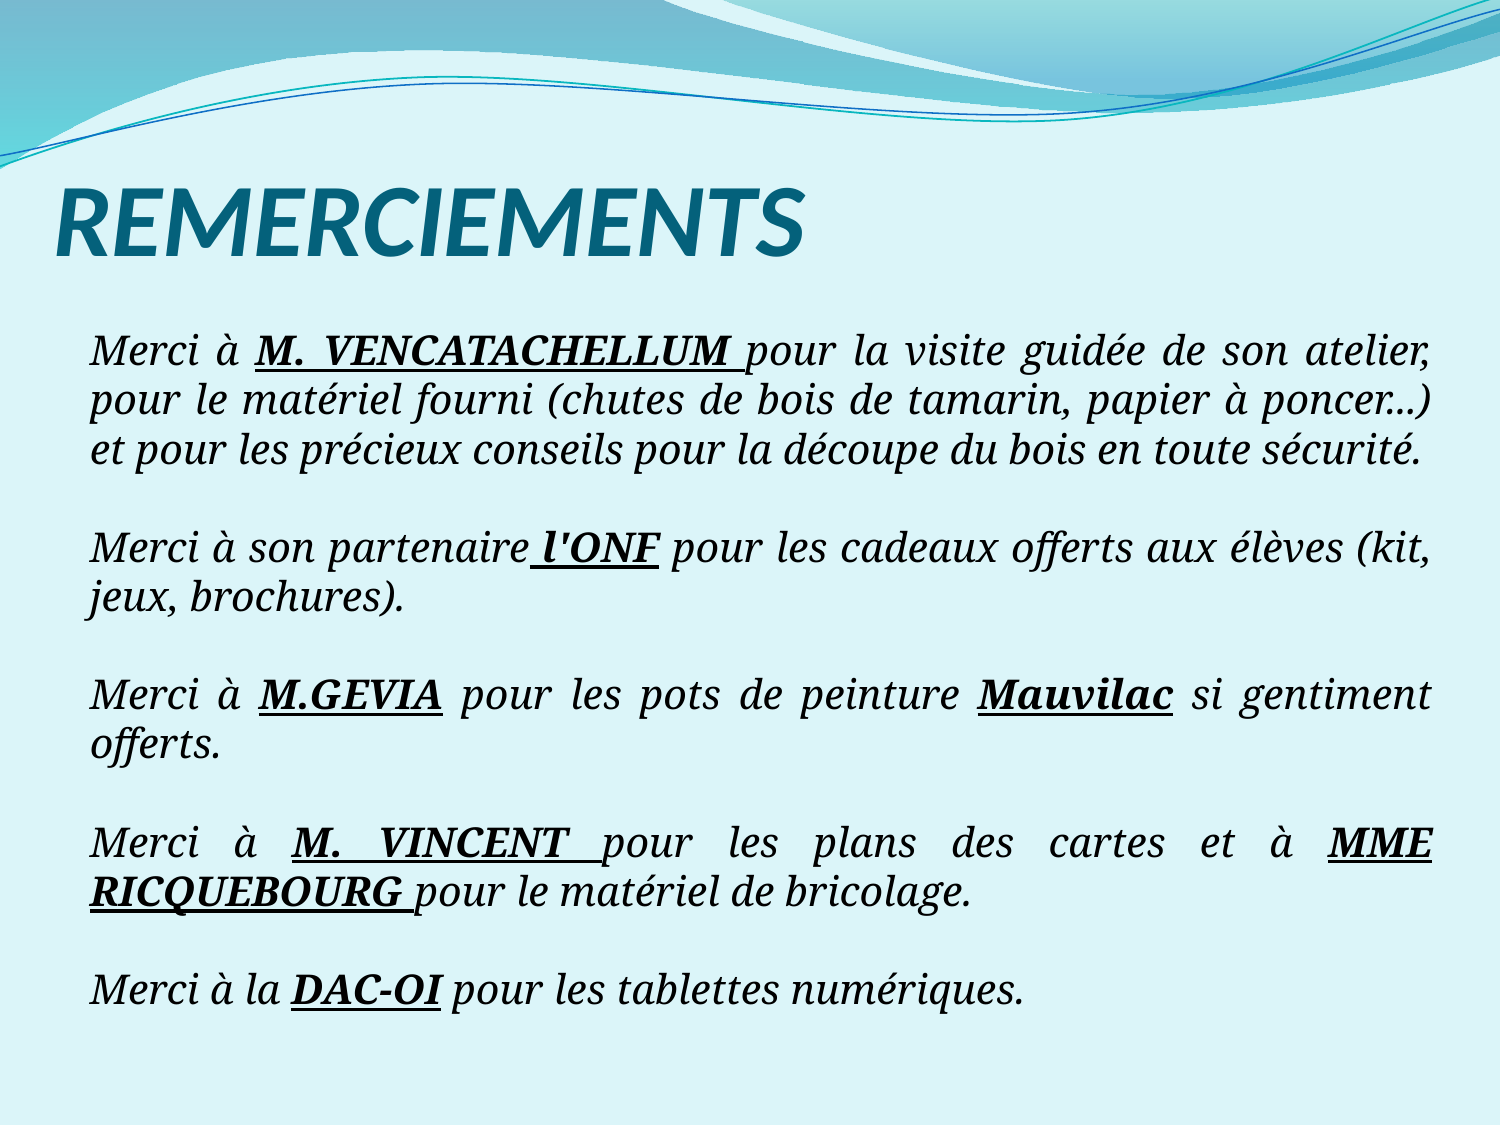

# REMERCIEMENTS
Merci à M. VENCATACHELLUM pour la visite guidée de son atelier, pour le matériel fourni (chutes de bois de tamarin, papier à poncer...) et pour les précieux conseils pour la découpe du bois en toute sécurité.
Merci à son partenaire l'ONF pour les cadeaux offerts aux élèves (kit, jeux, brochures).
Merci à M.GEVIA pour les pots de peinture Mauvilac si gentiment offerts.
Merci à M. VINCENT pour les plans des cartes et à MME RICQUEBOURG pour le matériel de bricolage.
Merci à la DAC-OI pour les tablettes numériques.